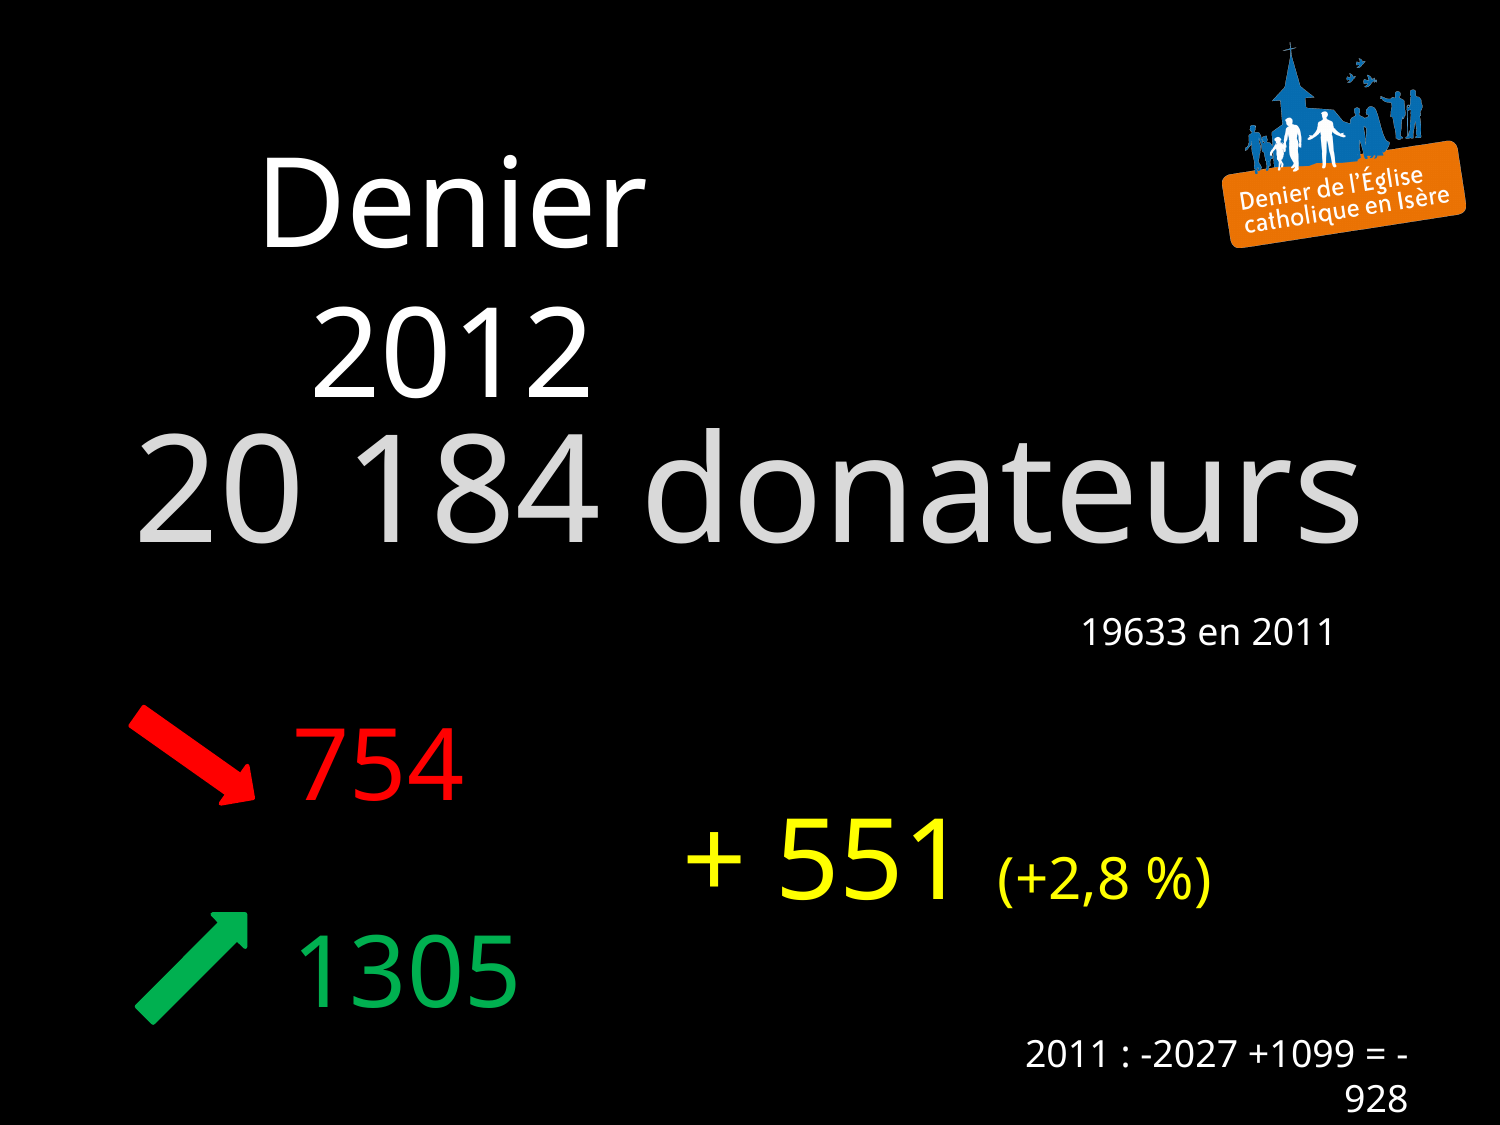

Denier 2012
# 20 184 donateurs
19633 en 2011
754
+ 551 (+2,8 %)
1305
2011 : -2027 +1099 = -928